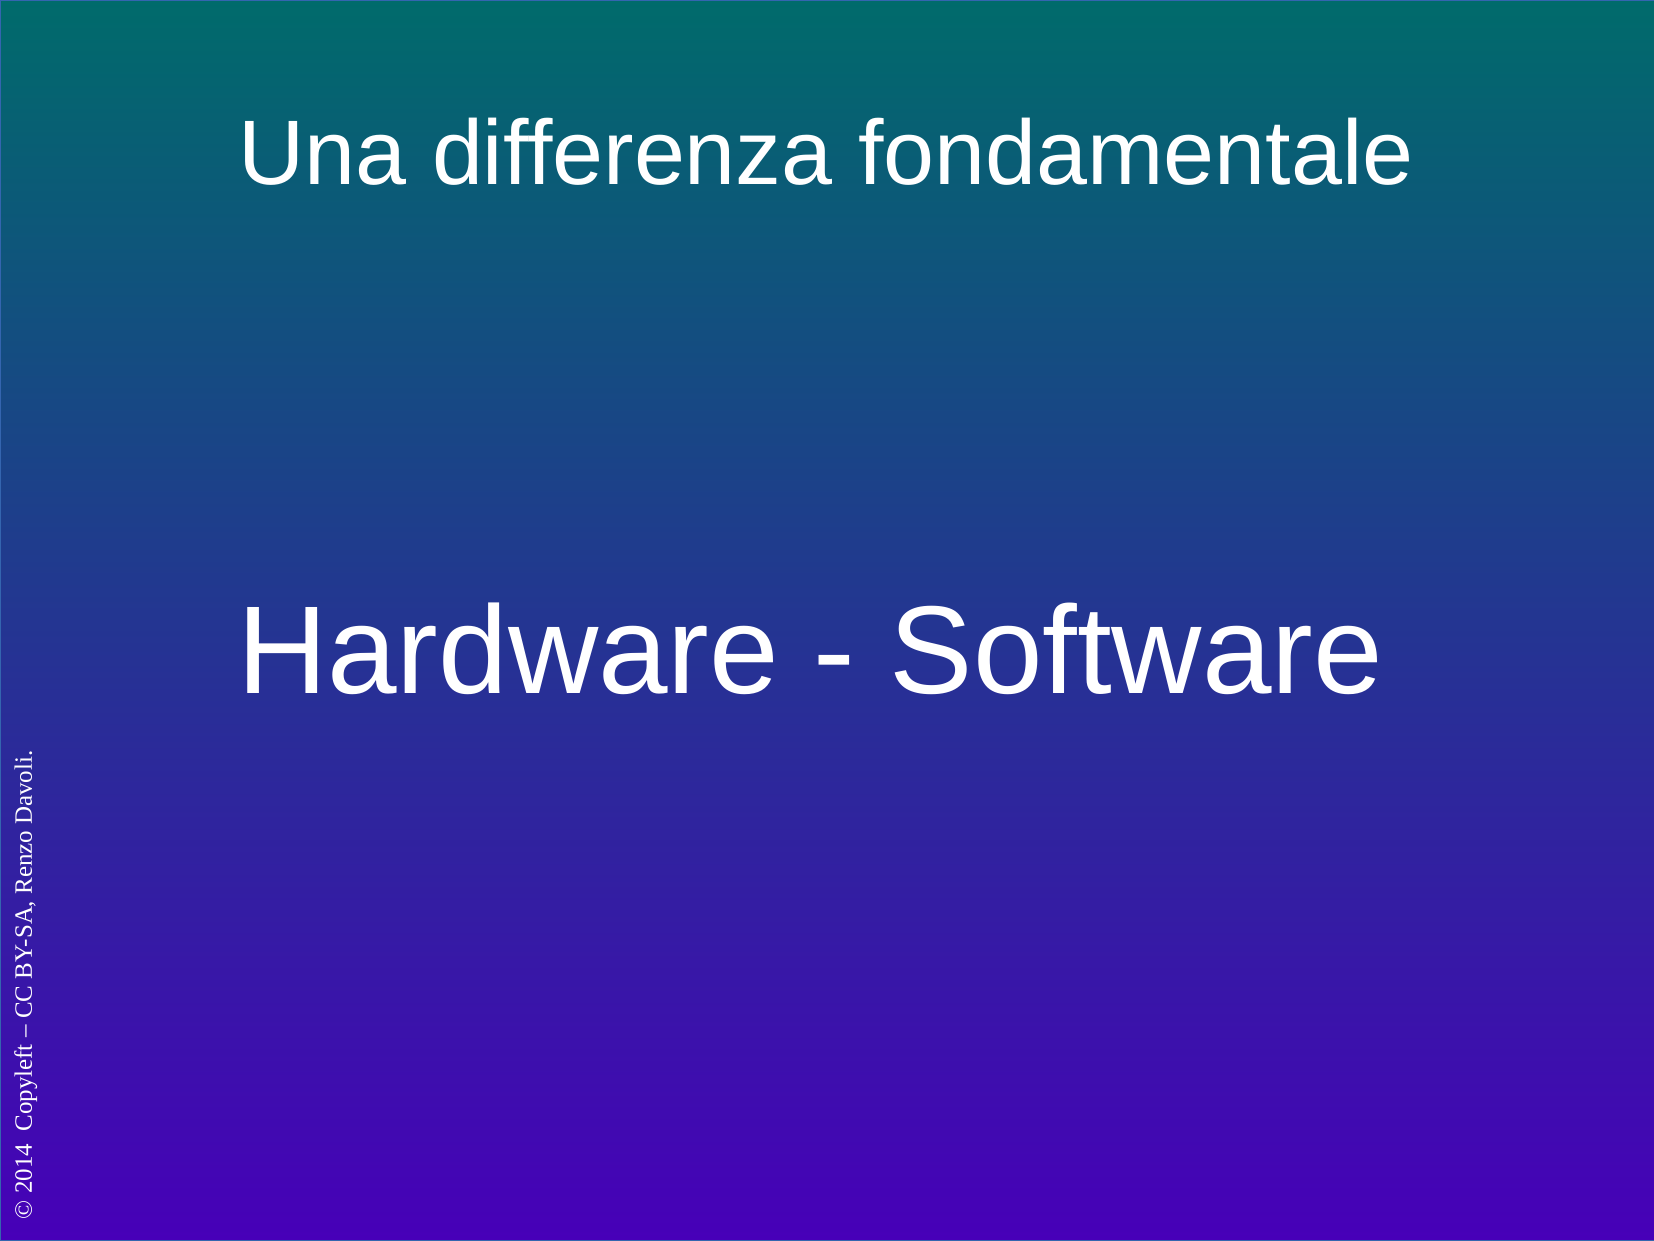

# Una differenza fondamentale
Hardware - Software